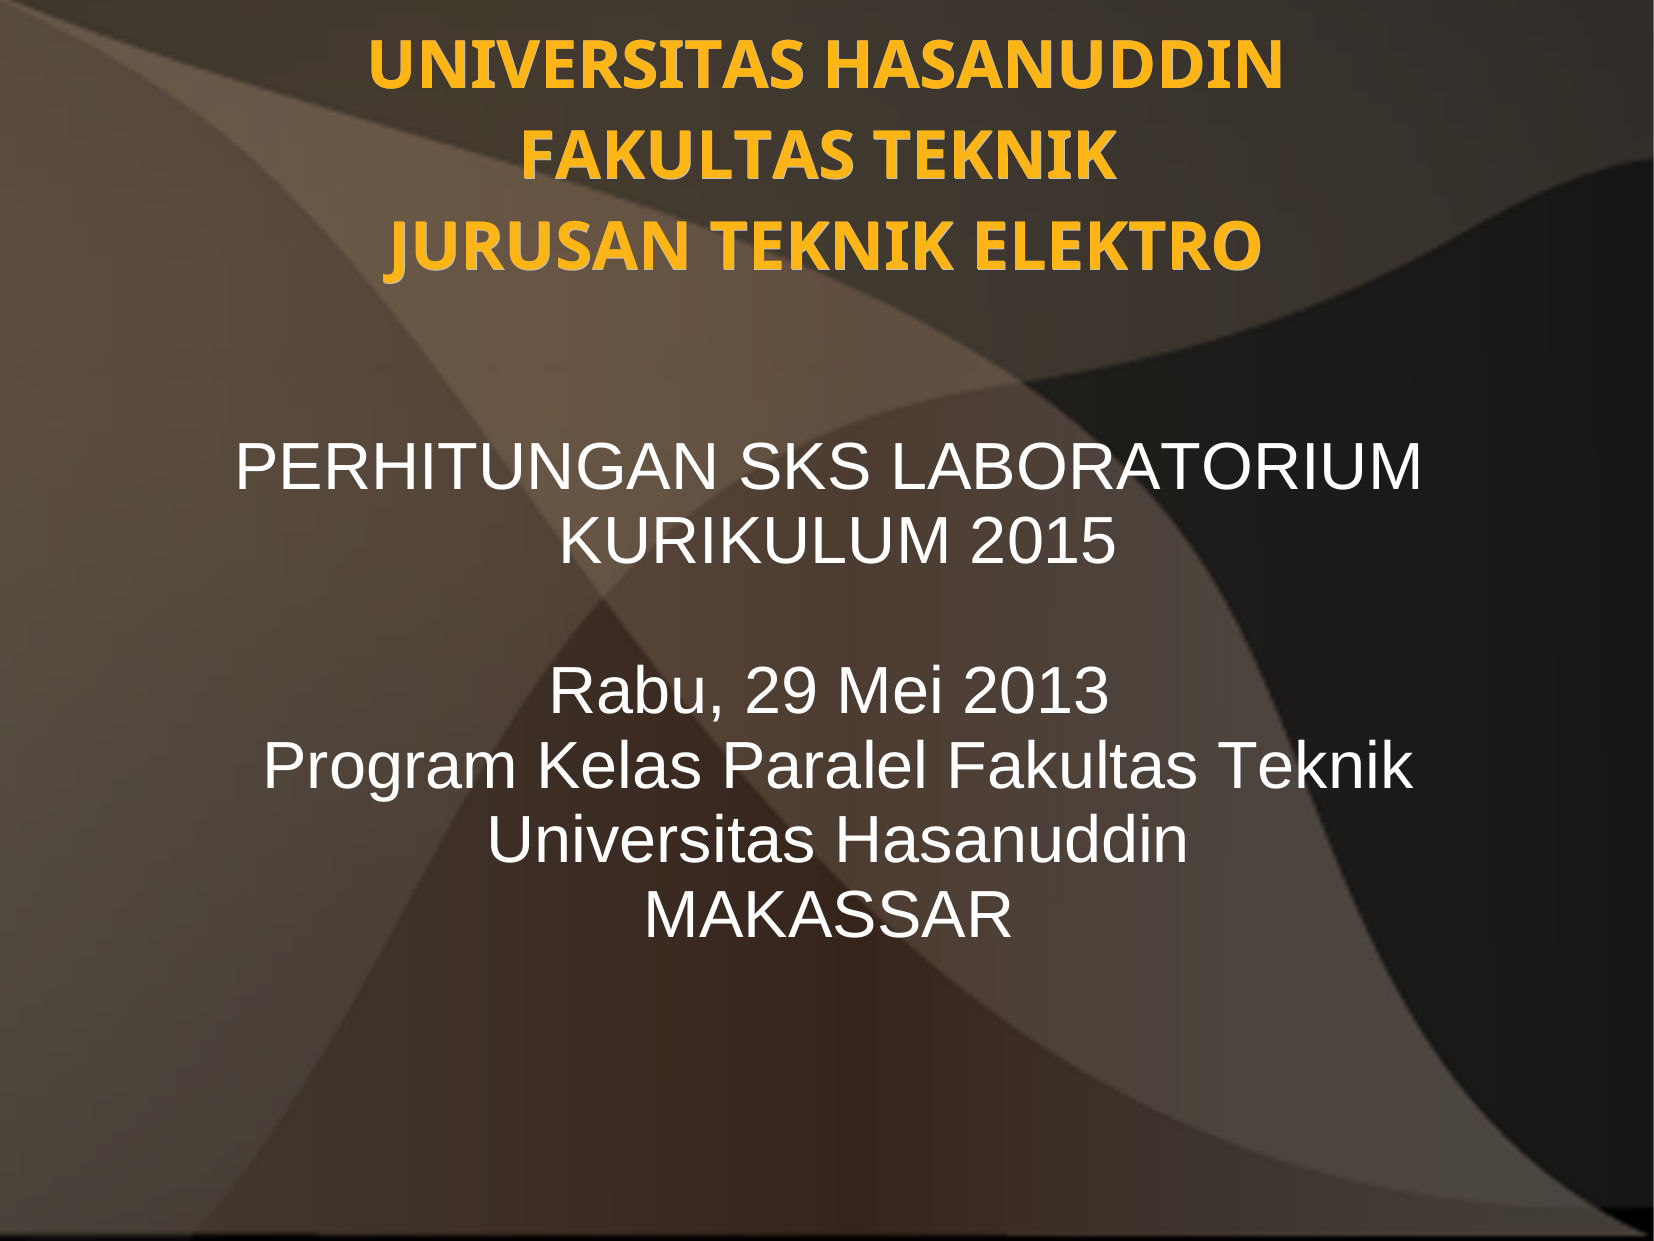

# UNIVERSITAS HASANUDDIN FAKULTAS TEKNIK JURUSAN TEKNIK ELEKTRO
PERHITUNGAN SKS LABORATORIUM
KURIKULUM 2015
Rabu, 29 Mei 2013
Program Kelas Paralel Fakultas Teknik
Universitas Hasanuddin
MAKASSAR